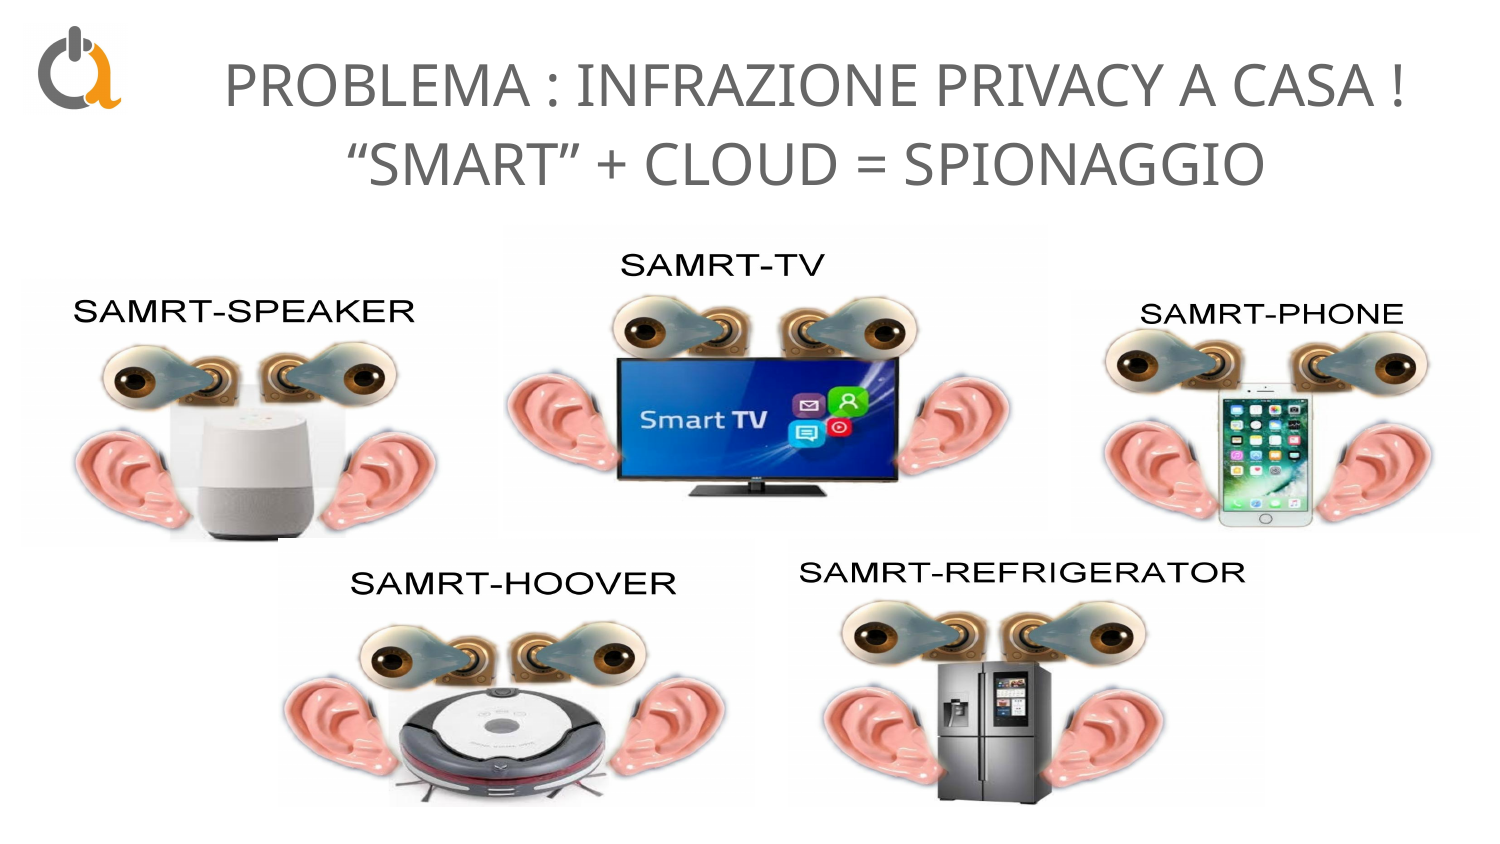

# PROBLEMA : INFRAZIONE PRIVACY A CASA ! “SMART” + CLOUD = SPIONAGGIO